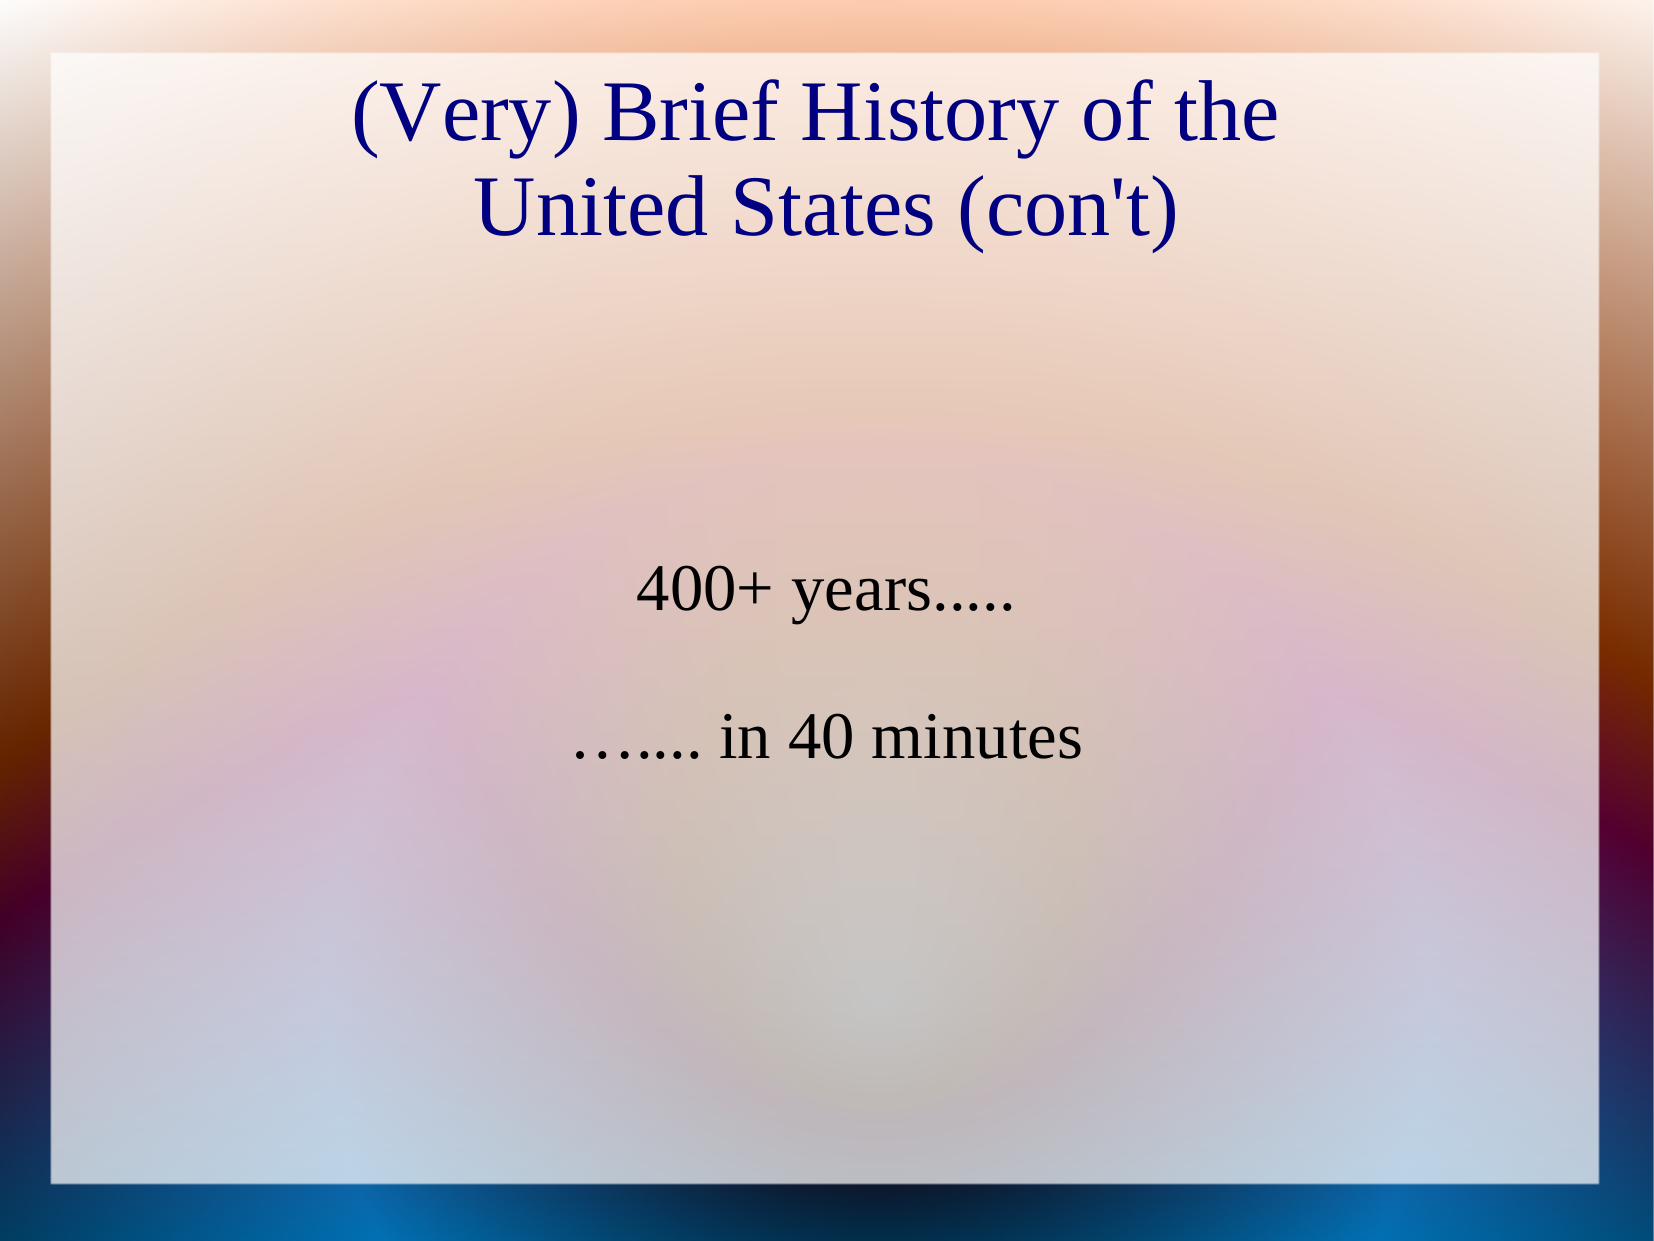

# (Very) Brief History of the United States (con't)
400+ years.....
….... in 40 minutes